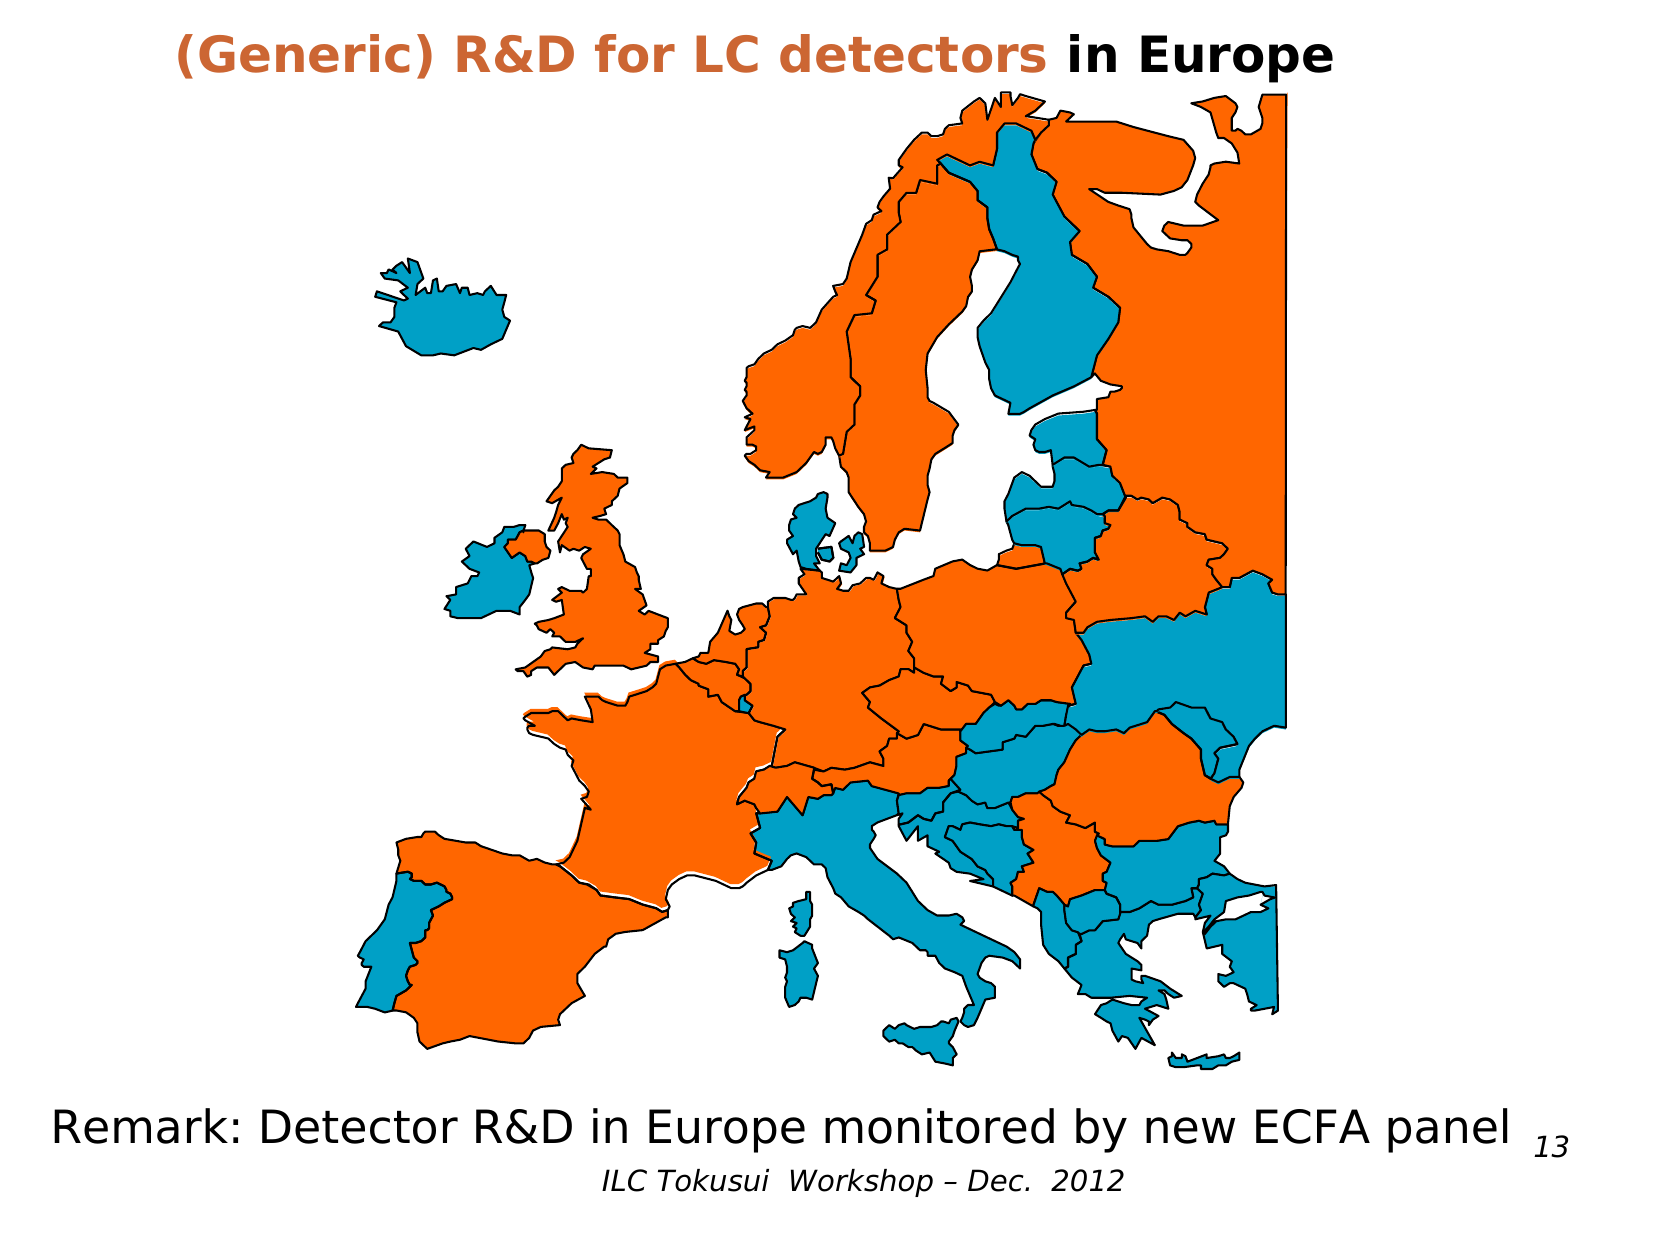

(Generic) R&D for LC detectors in Europe
Remark: Detector R&D in Europe monitored by new ECFA panel
FCPPL Workshop - March 2012
13